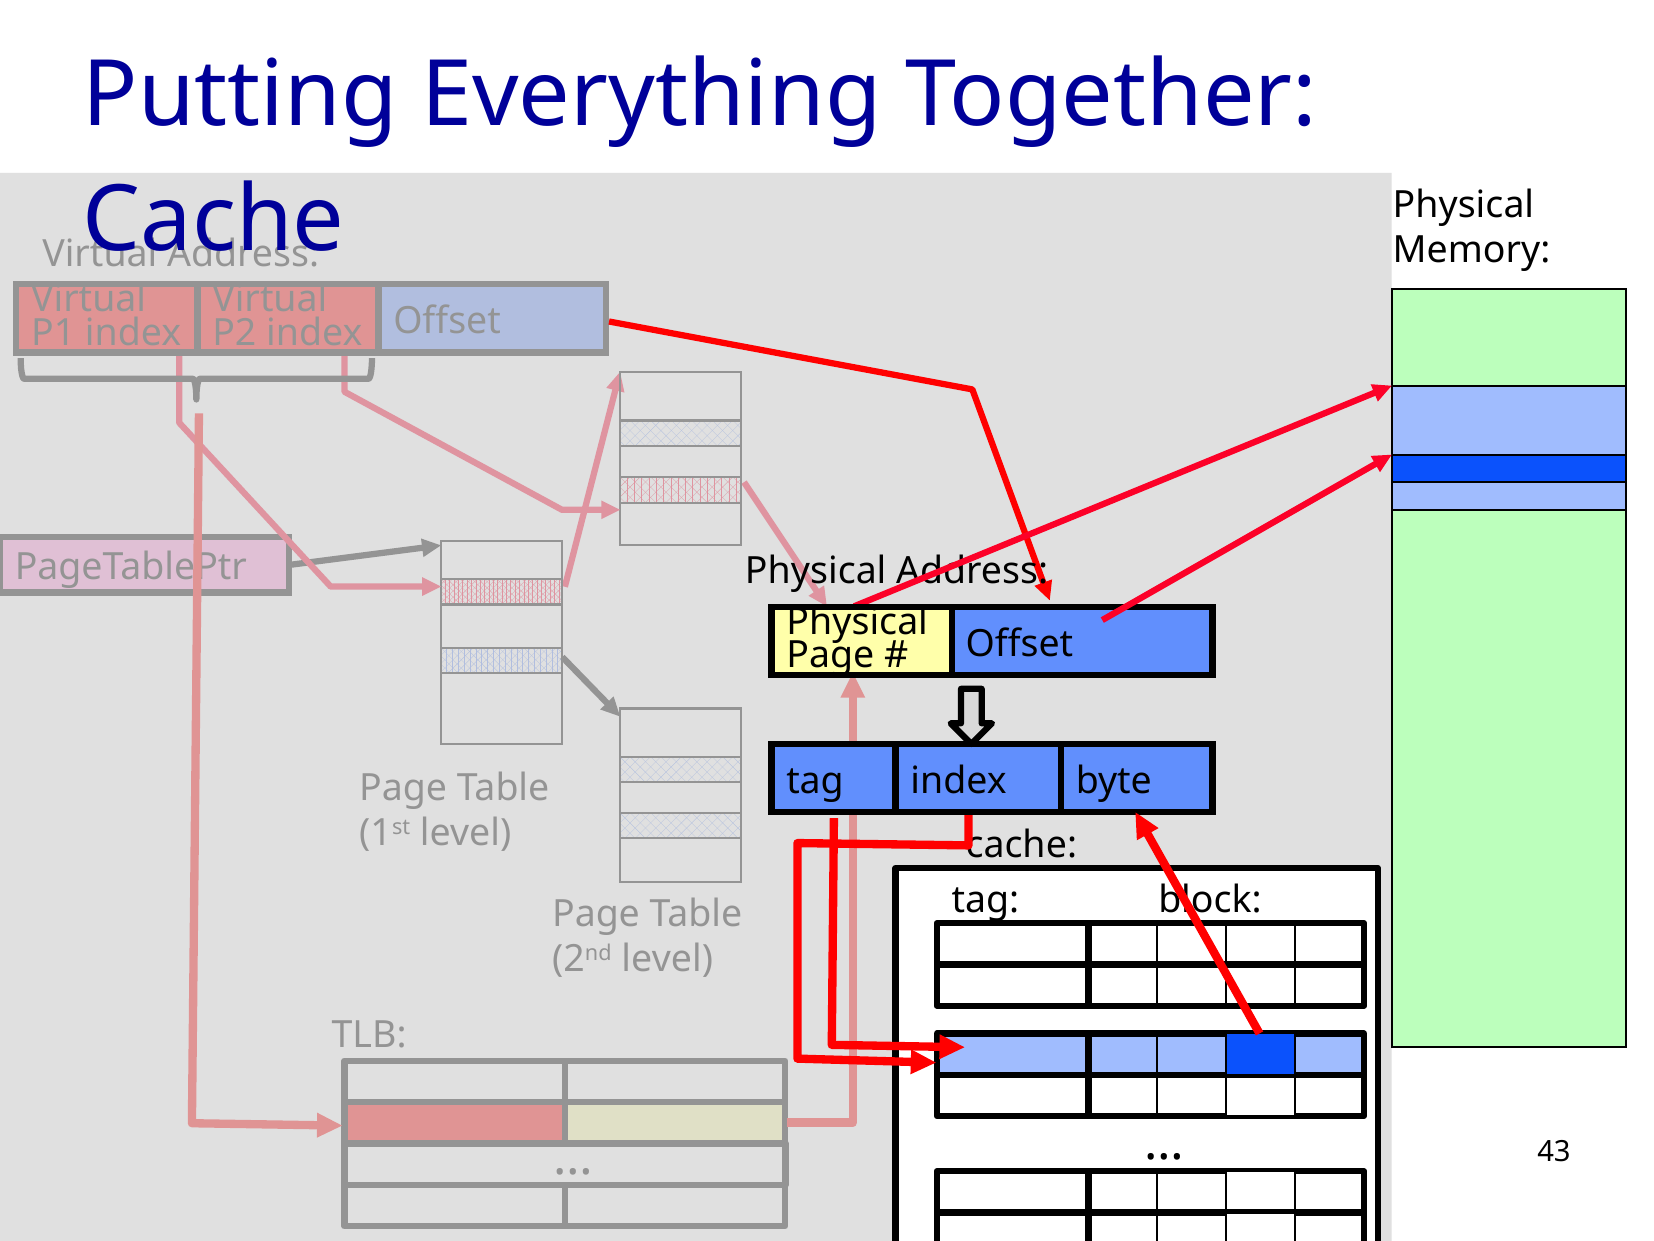

# Putting Everything Together: Cache
Physical
Memory:
Virtual Address:
Virtual
P1 index
Virtual
P2 index
Offset
PageTablePtr
Physical Address:
Physical
Page #
Offset
tag
index
byte
Page Table
(1st level)
cache:
tag:
block:
…
Page Table
(2nd level)
TLB:
…
43